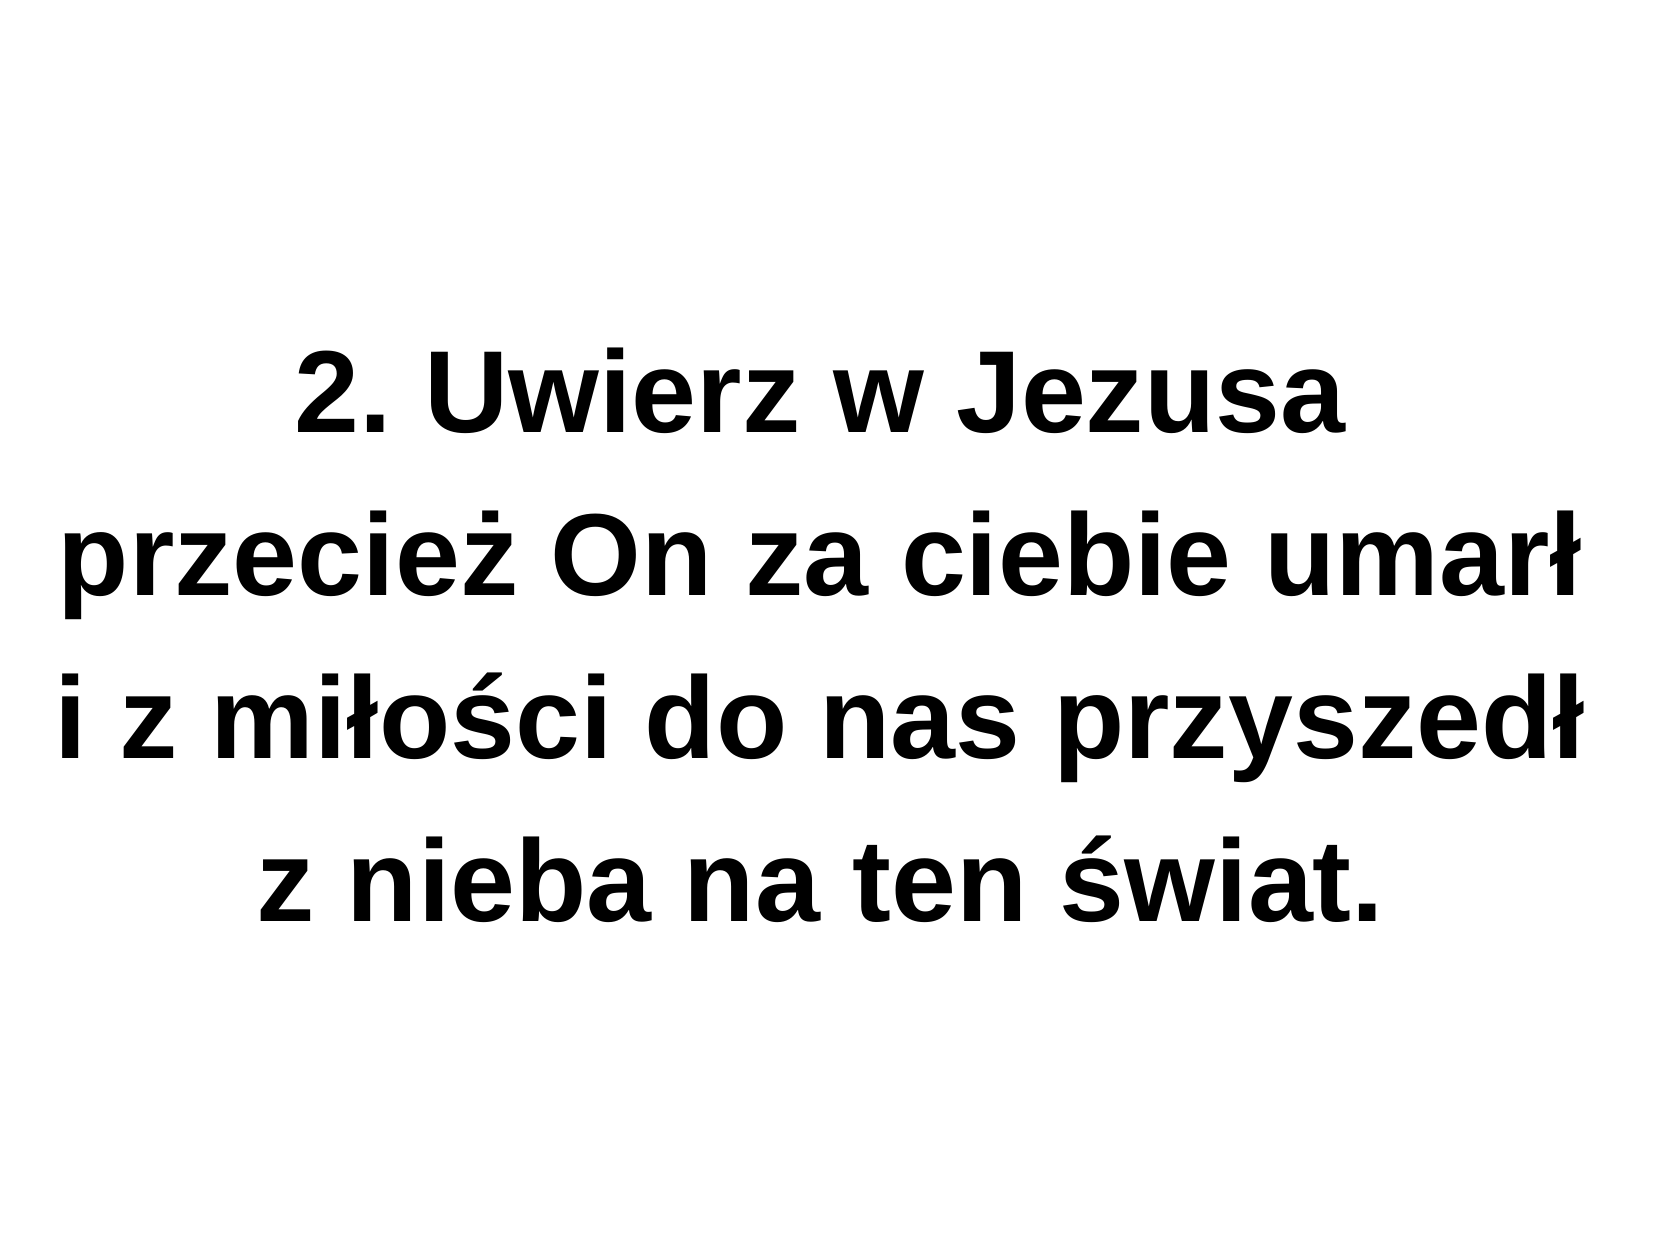

# 2. Uwierz w Jezusa
przecież On za ciebie umarł
i z miłości do nas przyszedł
z nieba na ten świat.